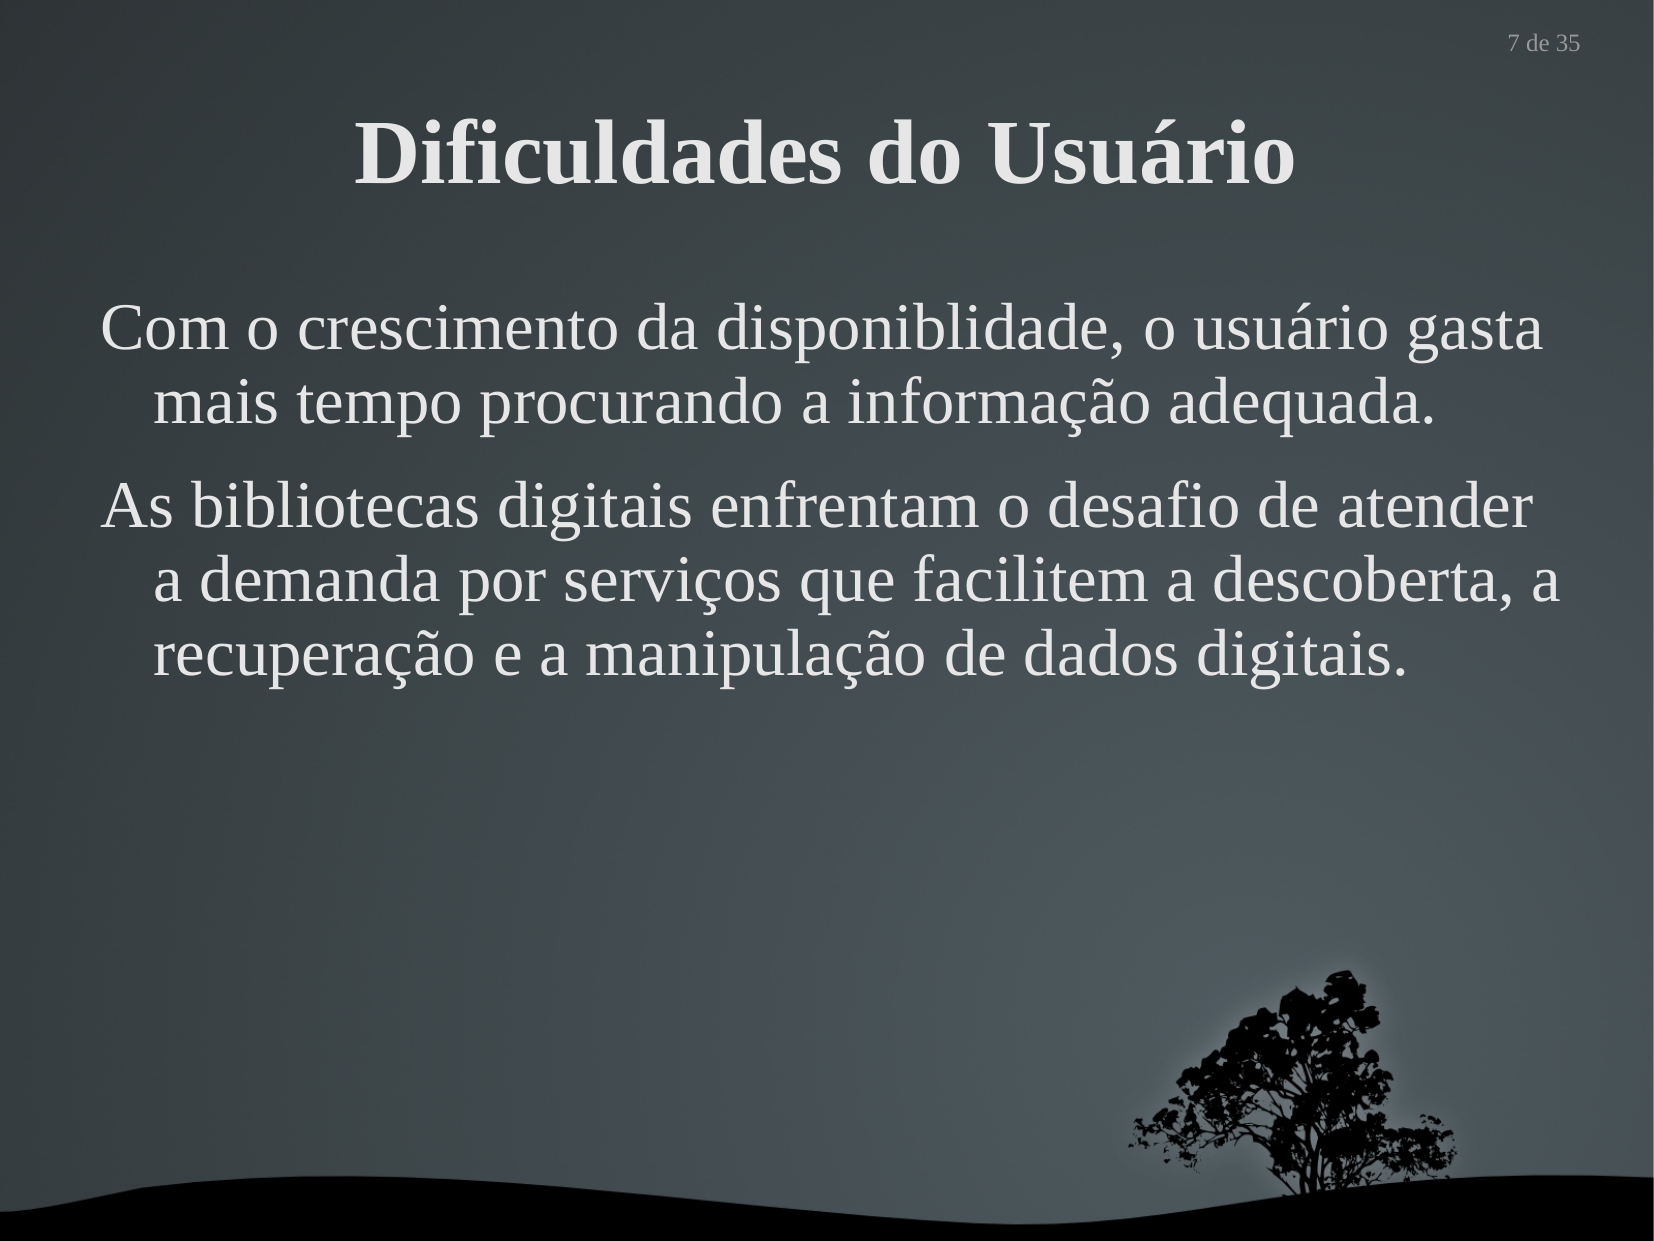

# Dificuldades do Usuário
Com o crescimento da disponiblidade, o usuário gasta mais tempo procurando a informação adequada.
As bibliotecas digitais enfrentam o desafio de atender a demanda por serviços que facilitem a descoberta, a recuperação e a manipulação de dados digitais.